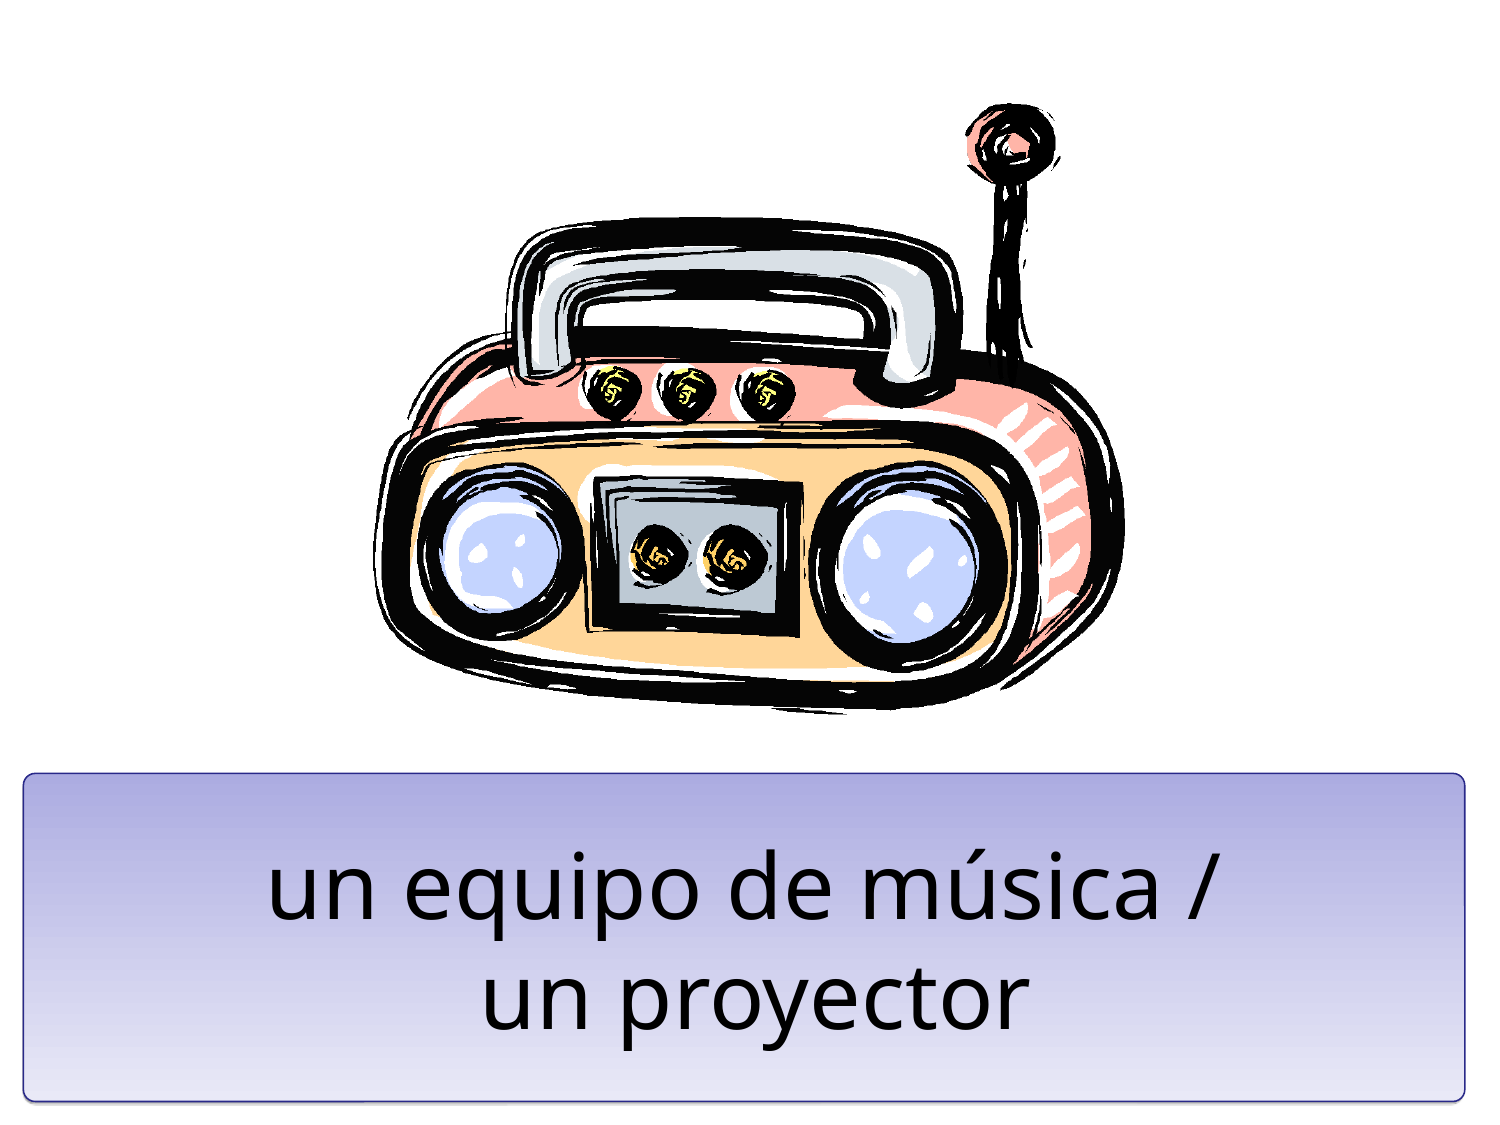

un equipo de música /
 un proyector
un equipo de música